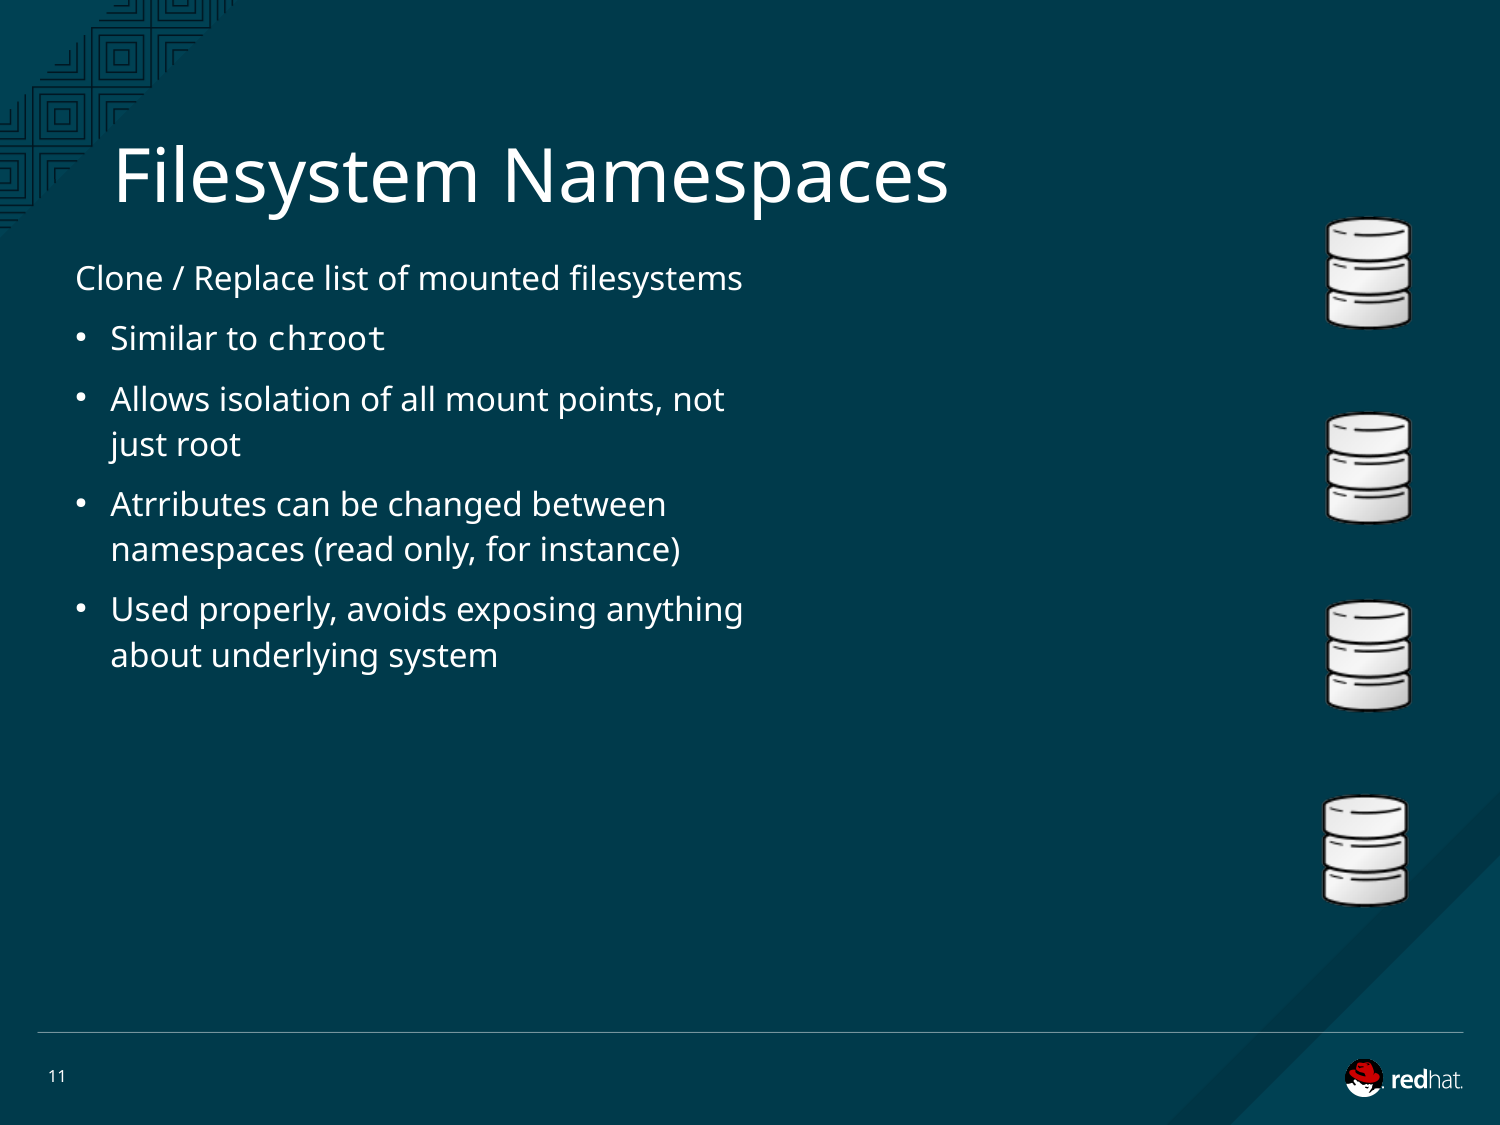

# Filesystem Namespaces
Clone / Replace list of mounted filesystems
Similar to chroot
Allows isolation of all mount points, not just root
Atrributes can be changed between namespaces (read only, for instance)
Used properly, avoids exposing anything about underlying system
11